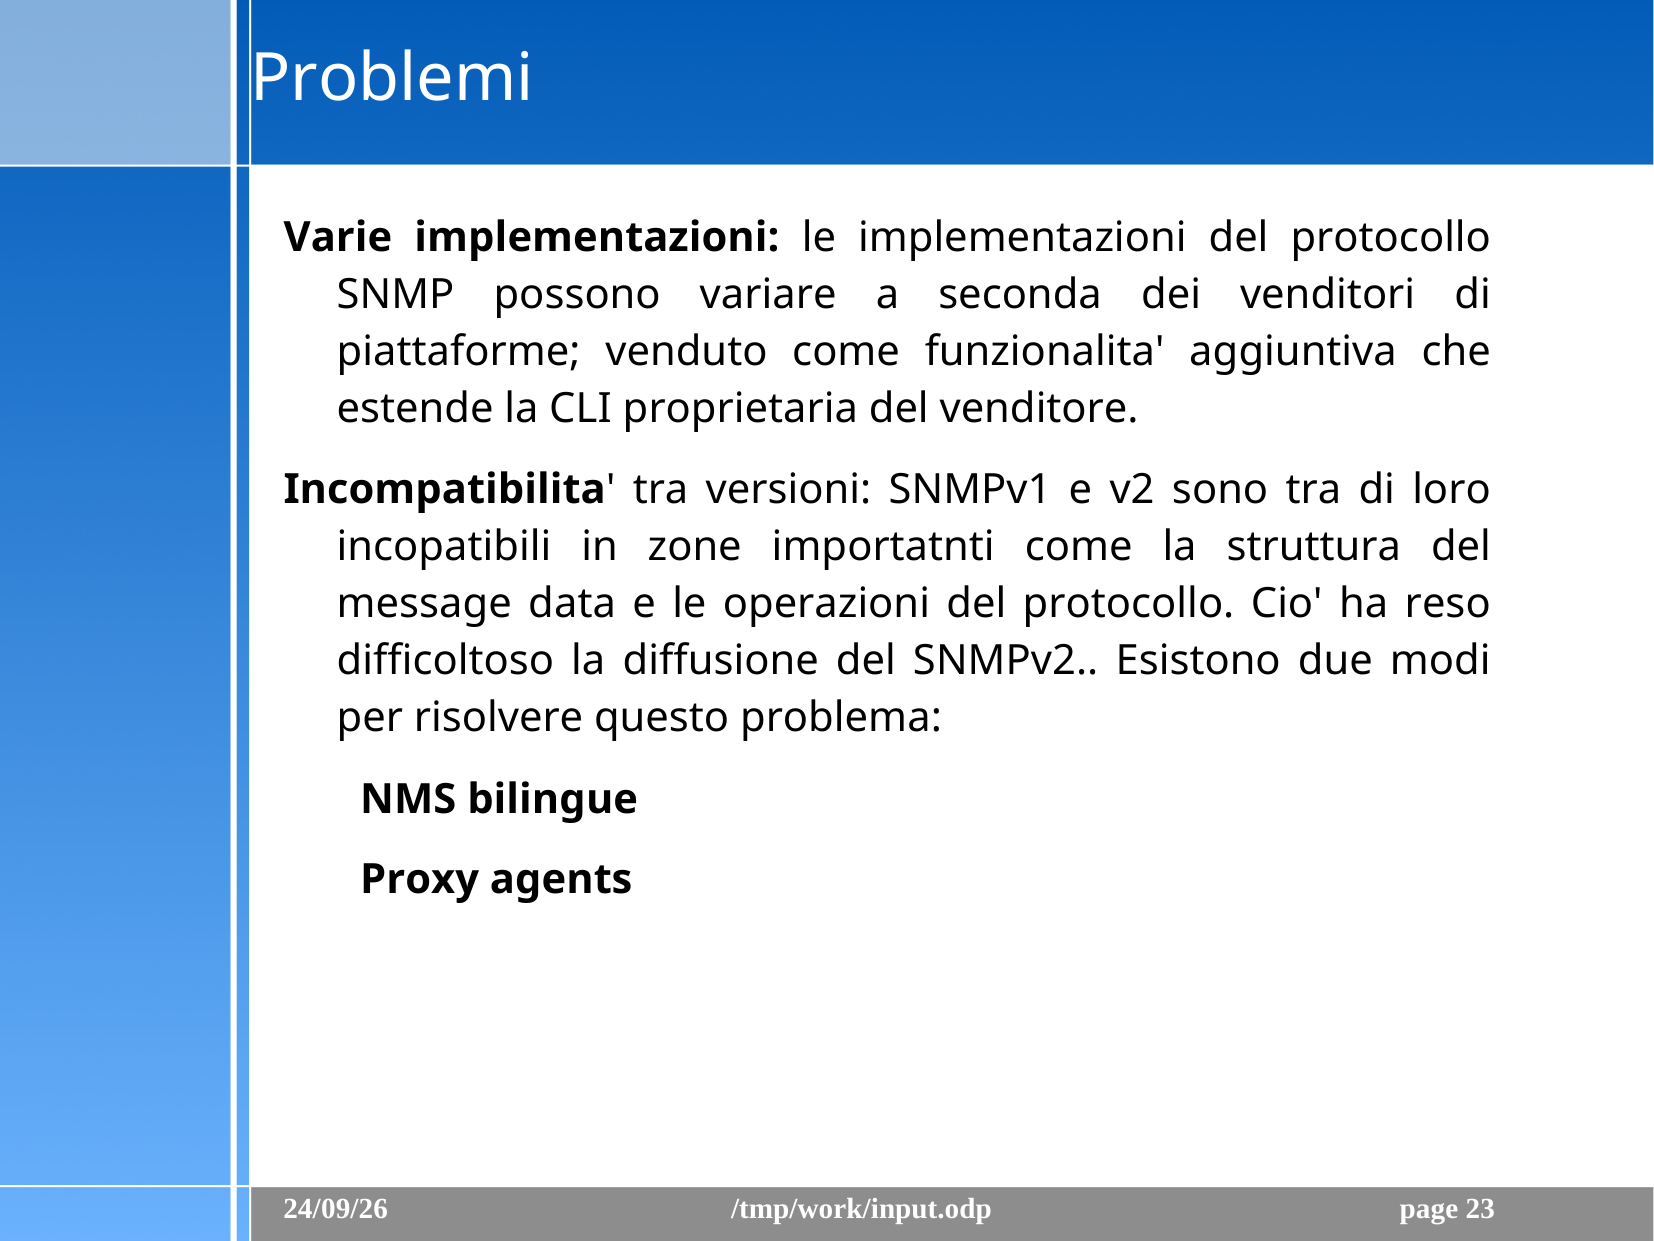

# Problemi
Varie implementazioni: le implementazioni del protocollo SNMP possono variare a seconda dei venditori di piattaforme; venduto come funzionalita' aggiuntiva che estende la CLI proprietaria del venditore.
Incompatibilita' tra versioni: SNMPv1 e v2 sono tra di loro incopatibili in zone importatnti come la struttura del message data e le operazioni del protocollo. Cio' ha reso difficoltoso la diffusione del SNMPv2.. Esistono due modi per risolvere questo problema:
NMS bilingue
Proxy agents